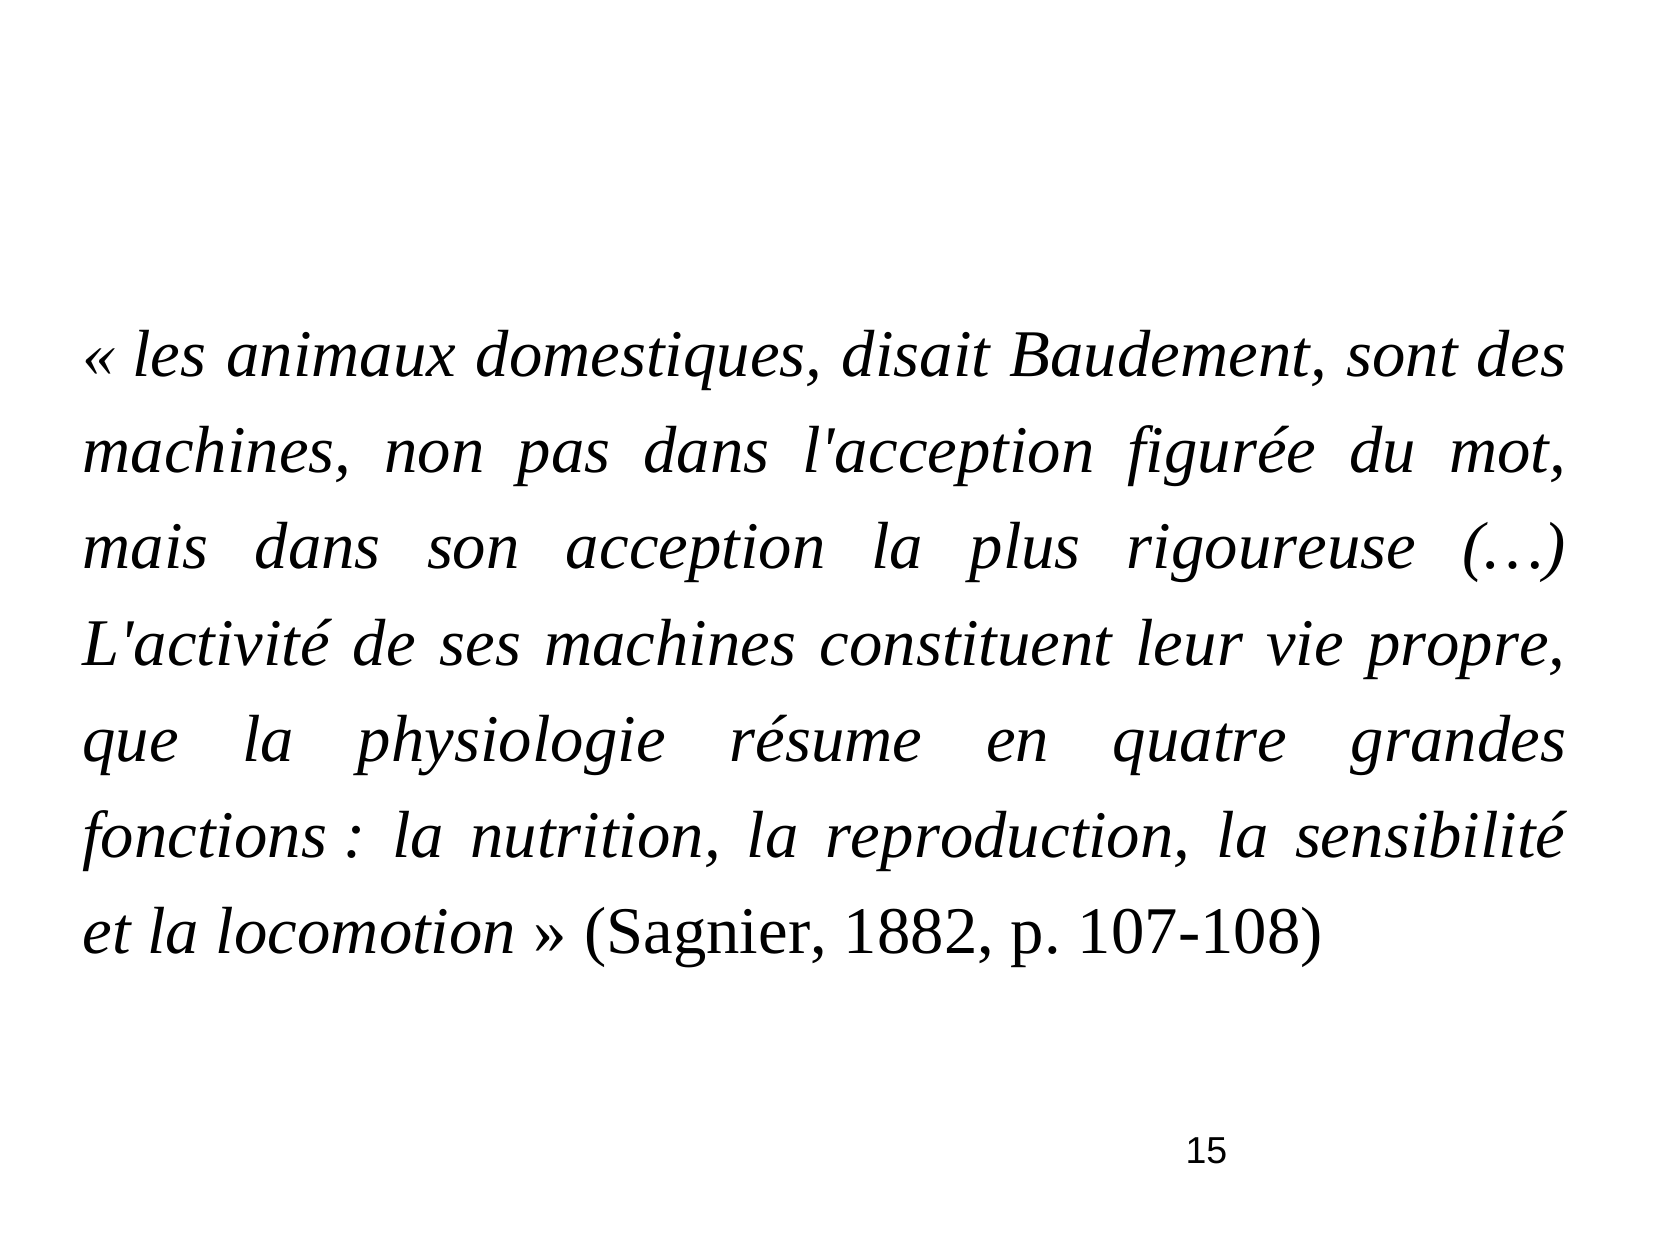

#
« les animaux domestiques, disait Baudement, sont des machines, non pas dans l'acception figurée du mot, mais dans son acception la plus rigoureuse (…) L'activité de ses machines constituent leur vie propre, que la physiologie résume en quatre grandes fonctions : la nutrition, la reproduction, la sensibilité et la locomotion » (Sagnier, 1882, p. 107-108)
15